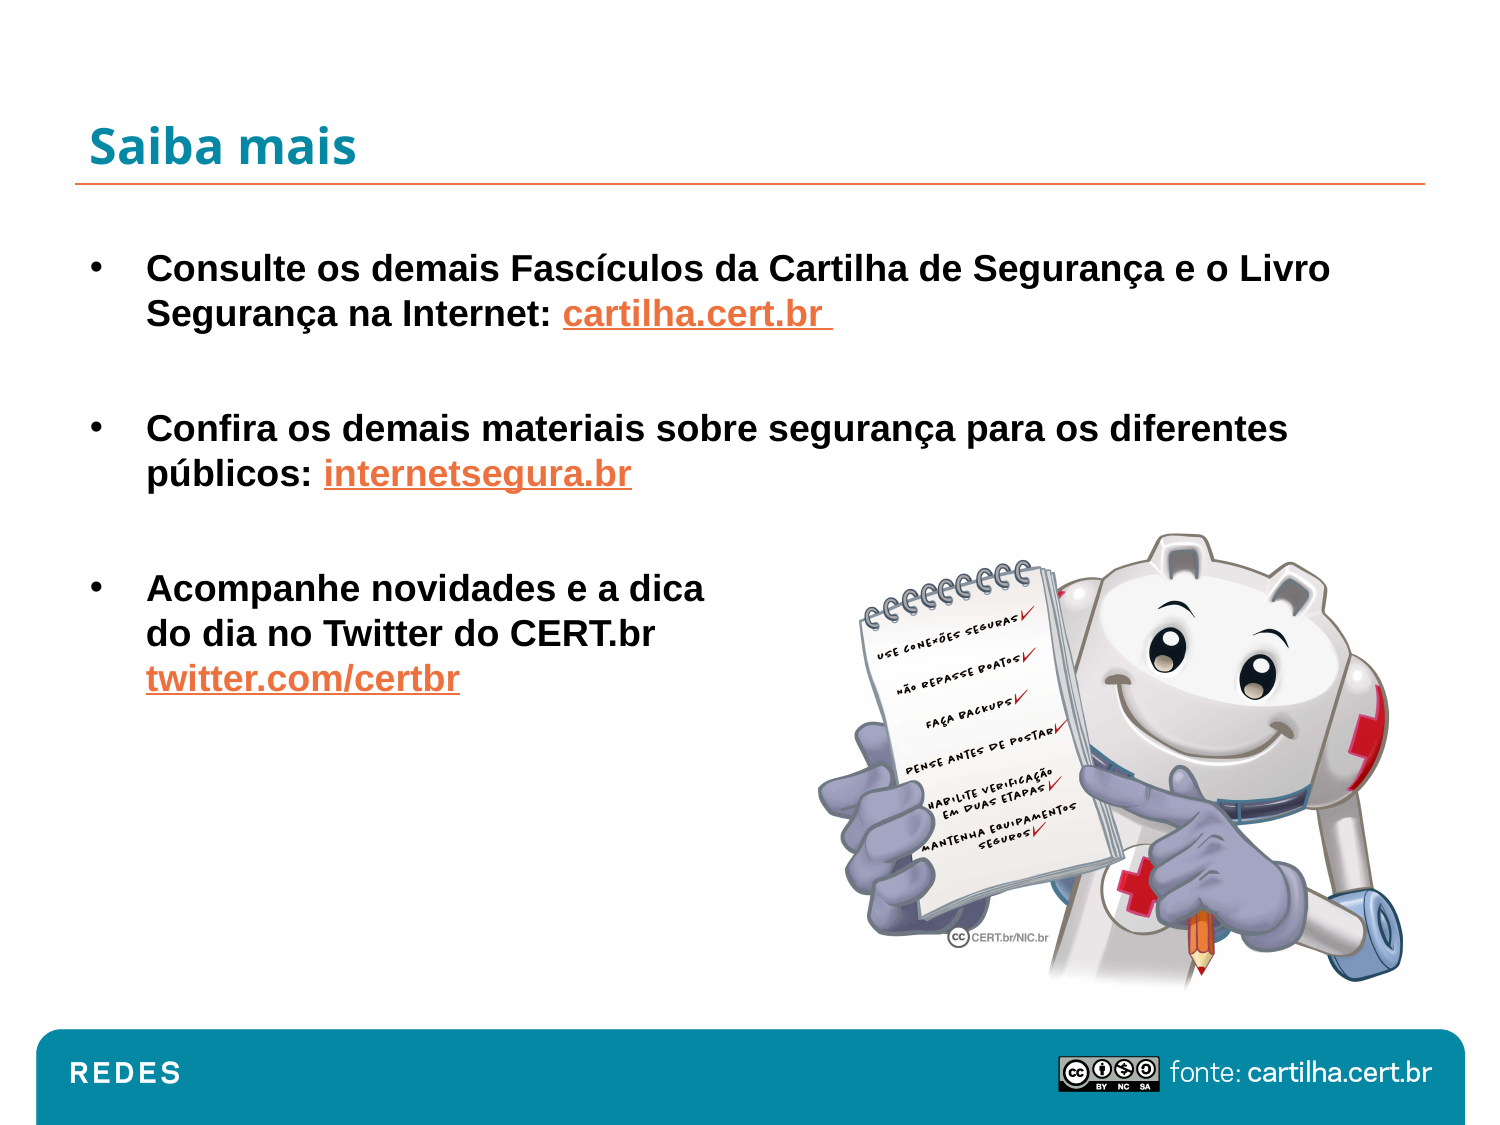

Saiba mais
# Consulte os demais Fascículos da Cartilha de Segurança e o Livro Segurança na Internet: cartilha.cert.br
Confira os demais materiais sobre segurança para os diferentes públicos: internetsegura.br
Acompanhe novidades e a dica
do dia no Twitter do CERT.br
twitter.com/certbr